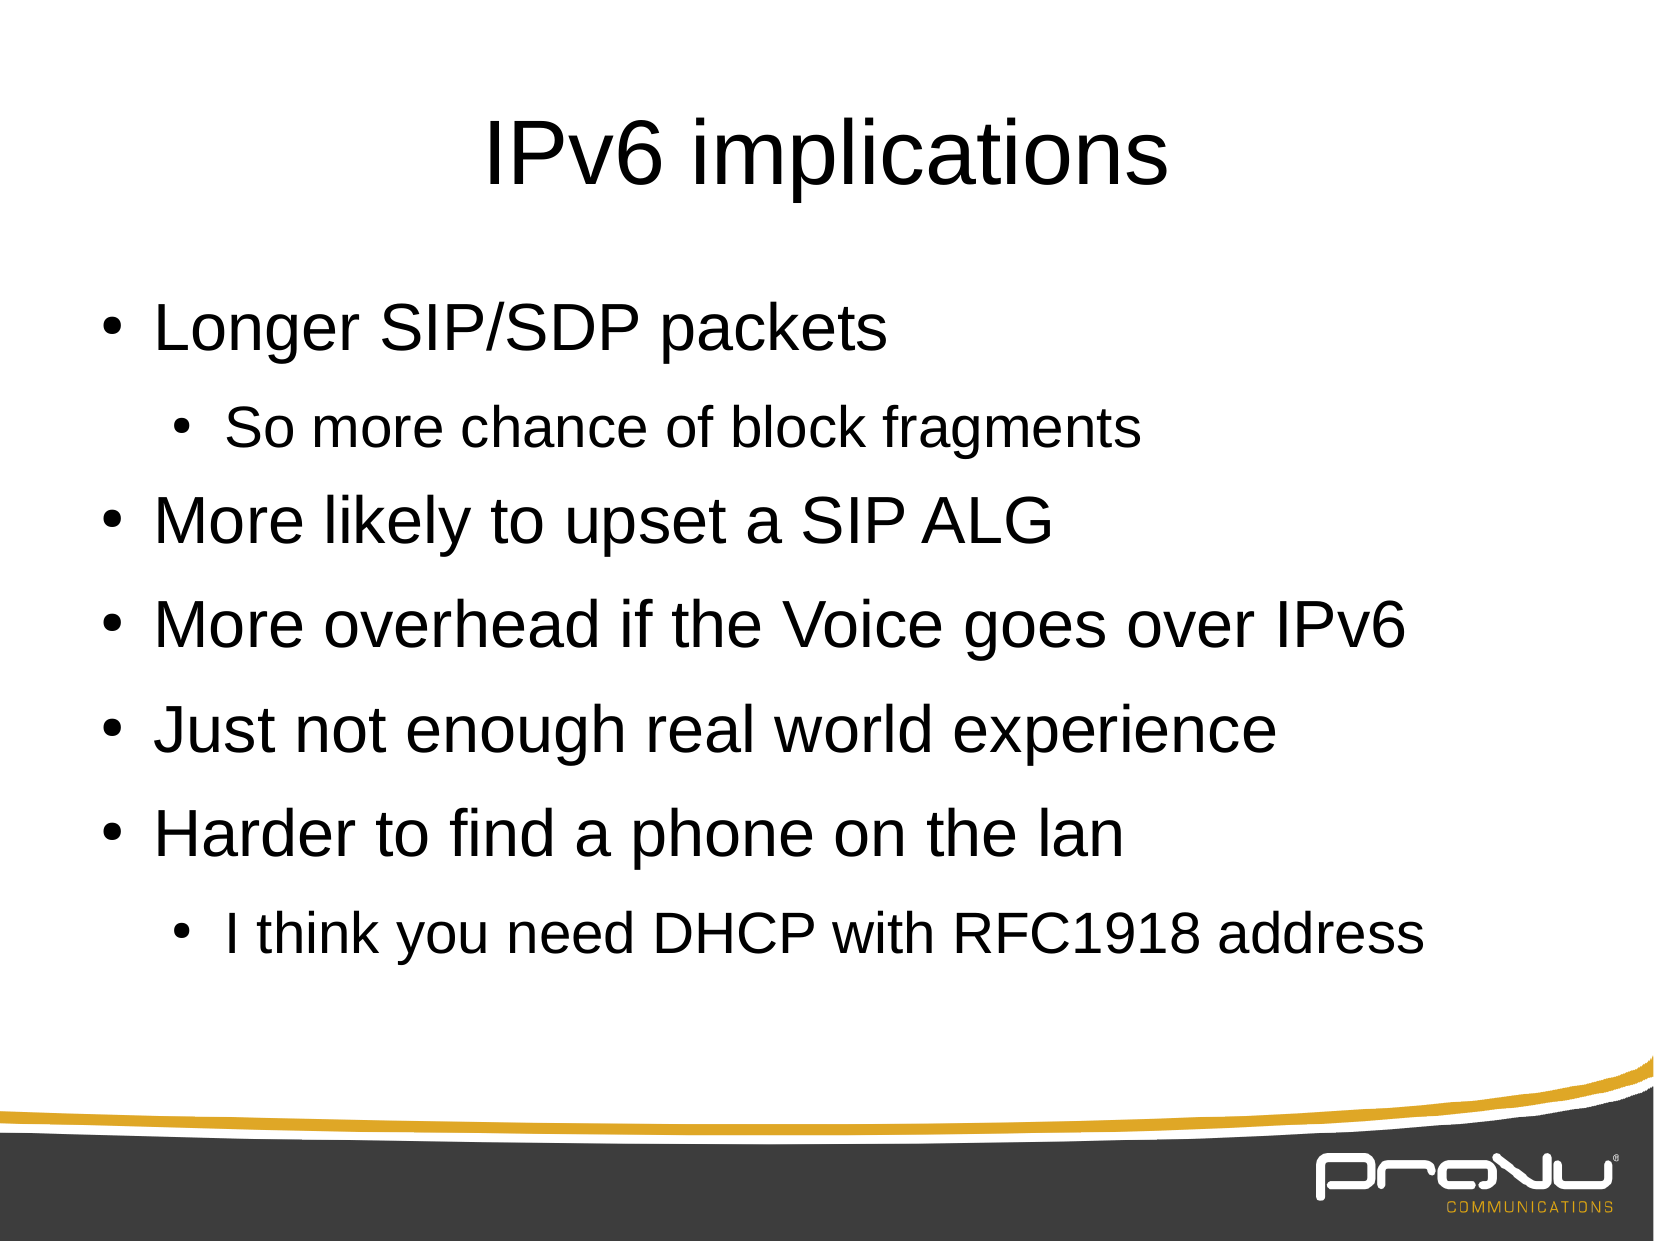

# IPv6 implications
Longer SIP/SDP packets
So more chance of block fragments
More likely to upset a SIP ALG
More overhead if the Voice goes over IPv6
Just not enough real world experience
Harder to find a phone on the lan
I think you need DHCP with RFC1918 address